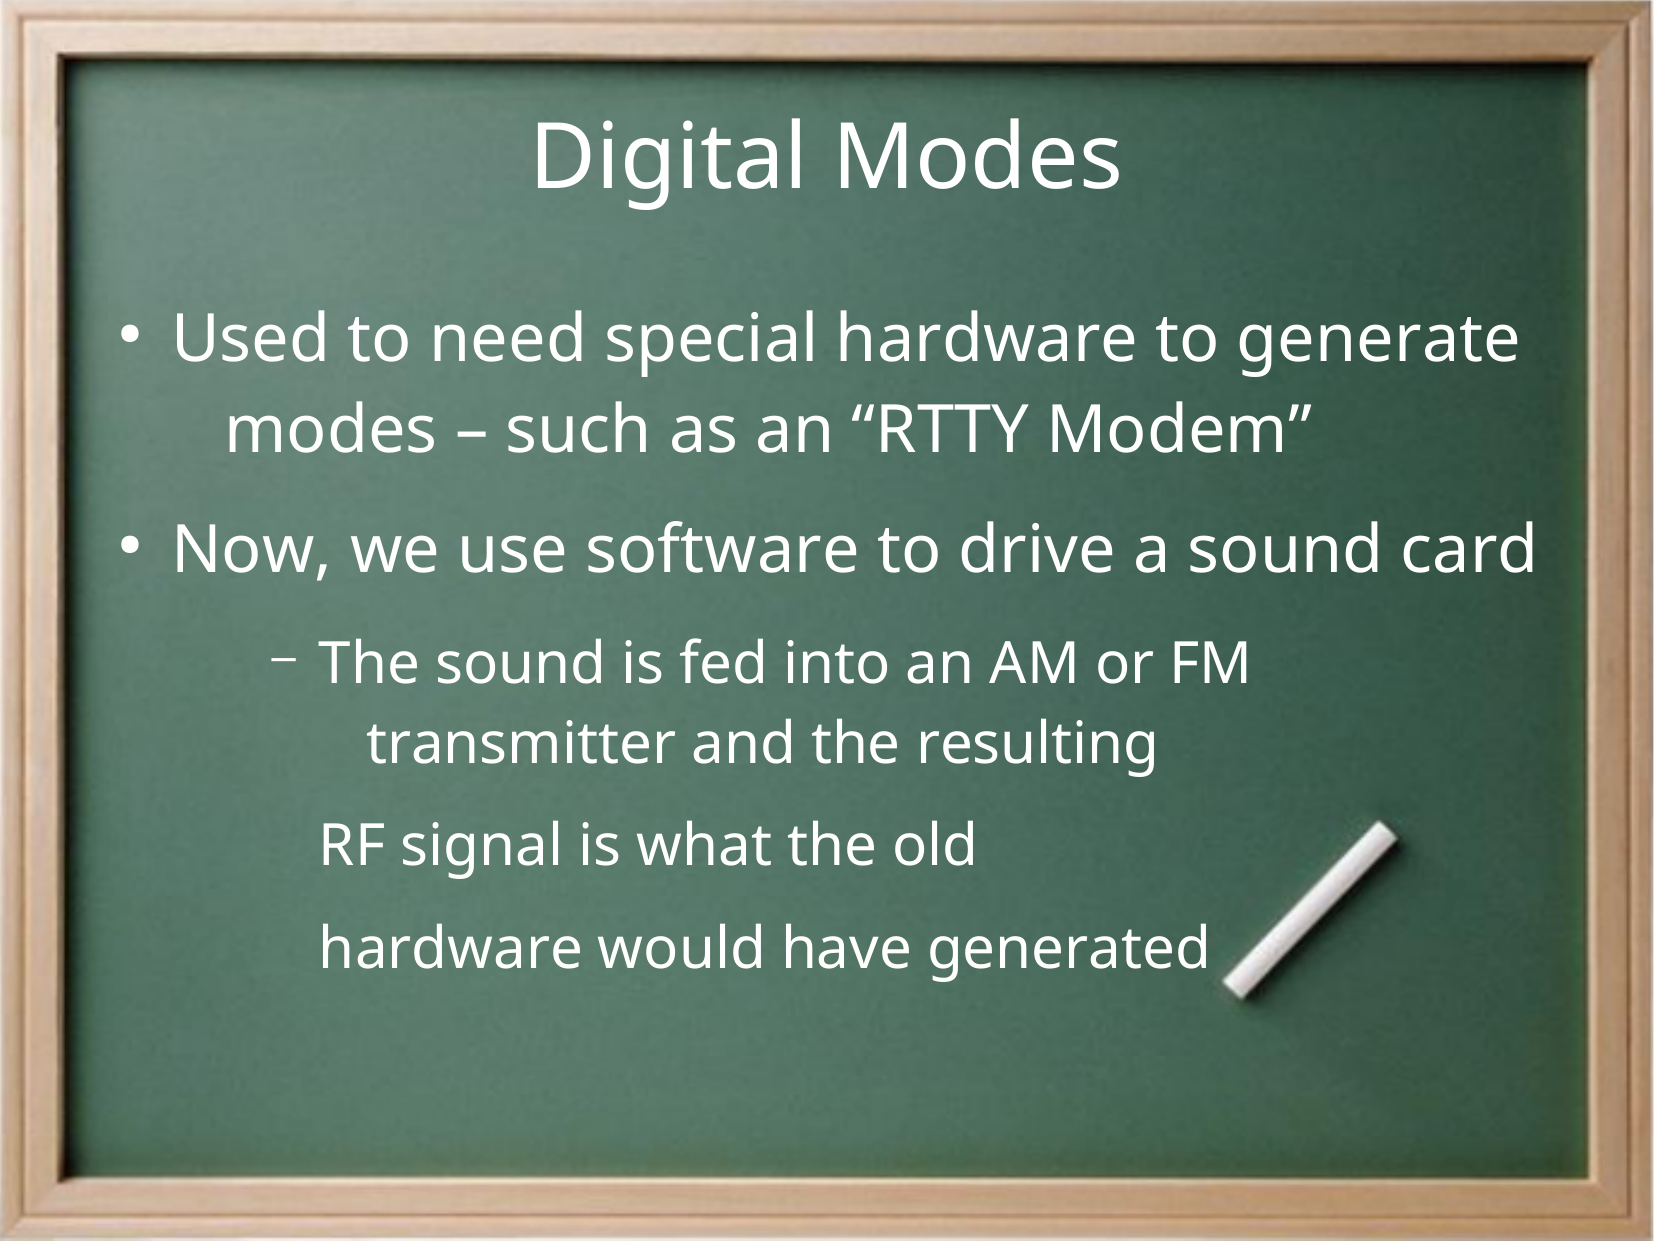

# Digital Modes
Used to need special hardware to generate modes – such as an “RTTY Modem”
Now, we use software to drive a sound card
The sound is fed into an AM or FM transmitter and the resulting
RF signal is what the old
hardware would have generated